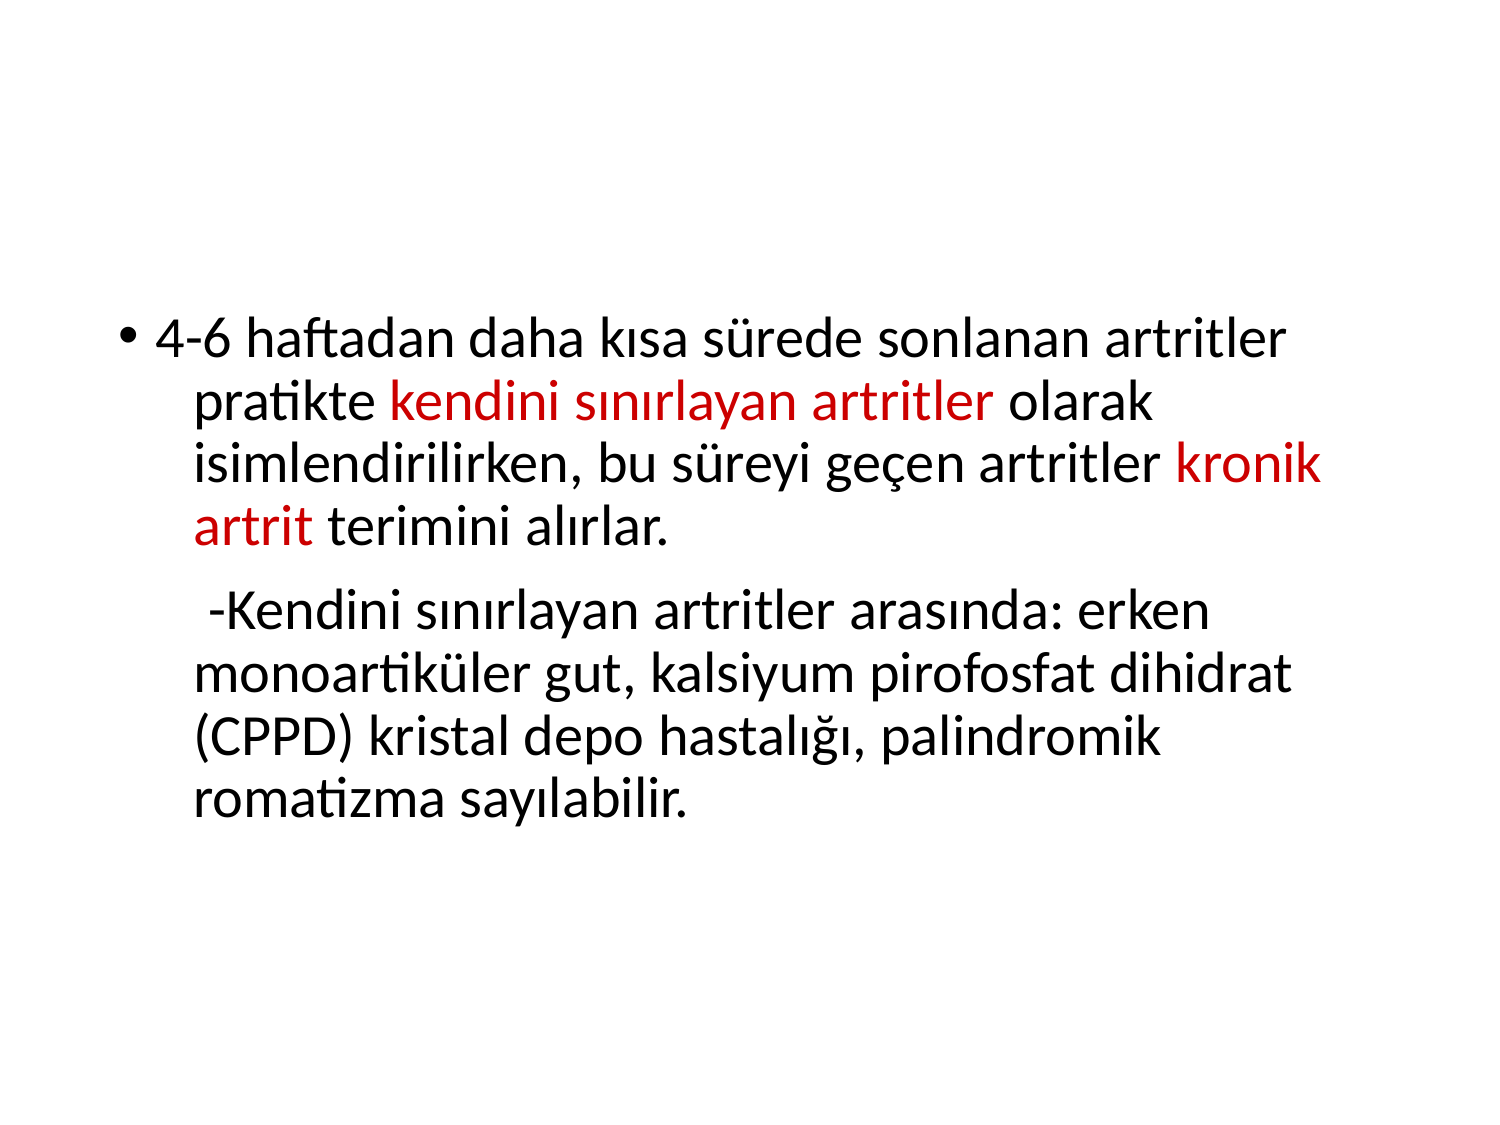

# 4-6 haftadan daha kısa sürede sonlanan artritler pratikte kendini sınırlayan artritler olarak isimlendirilirken, bu süreyi geçen artritler kronik artrit terimini alırlar.
 -Kendini sınırlayan artritler arasında: erken monoartiküler gut, kalsiyum pirofosfat dihidrat (CPPD) kristal depo hastalığı, palindromik romatizma sayılabilir.